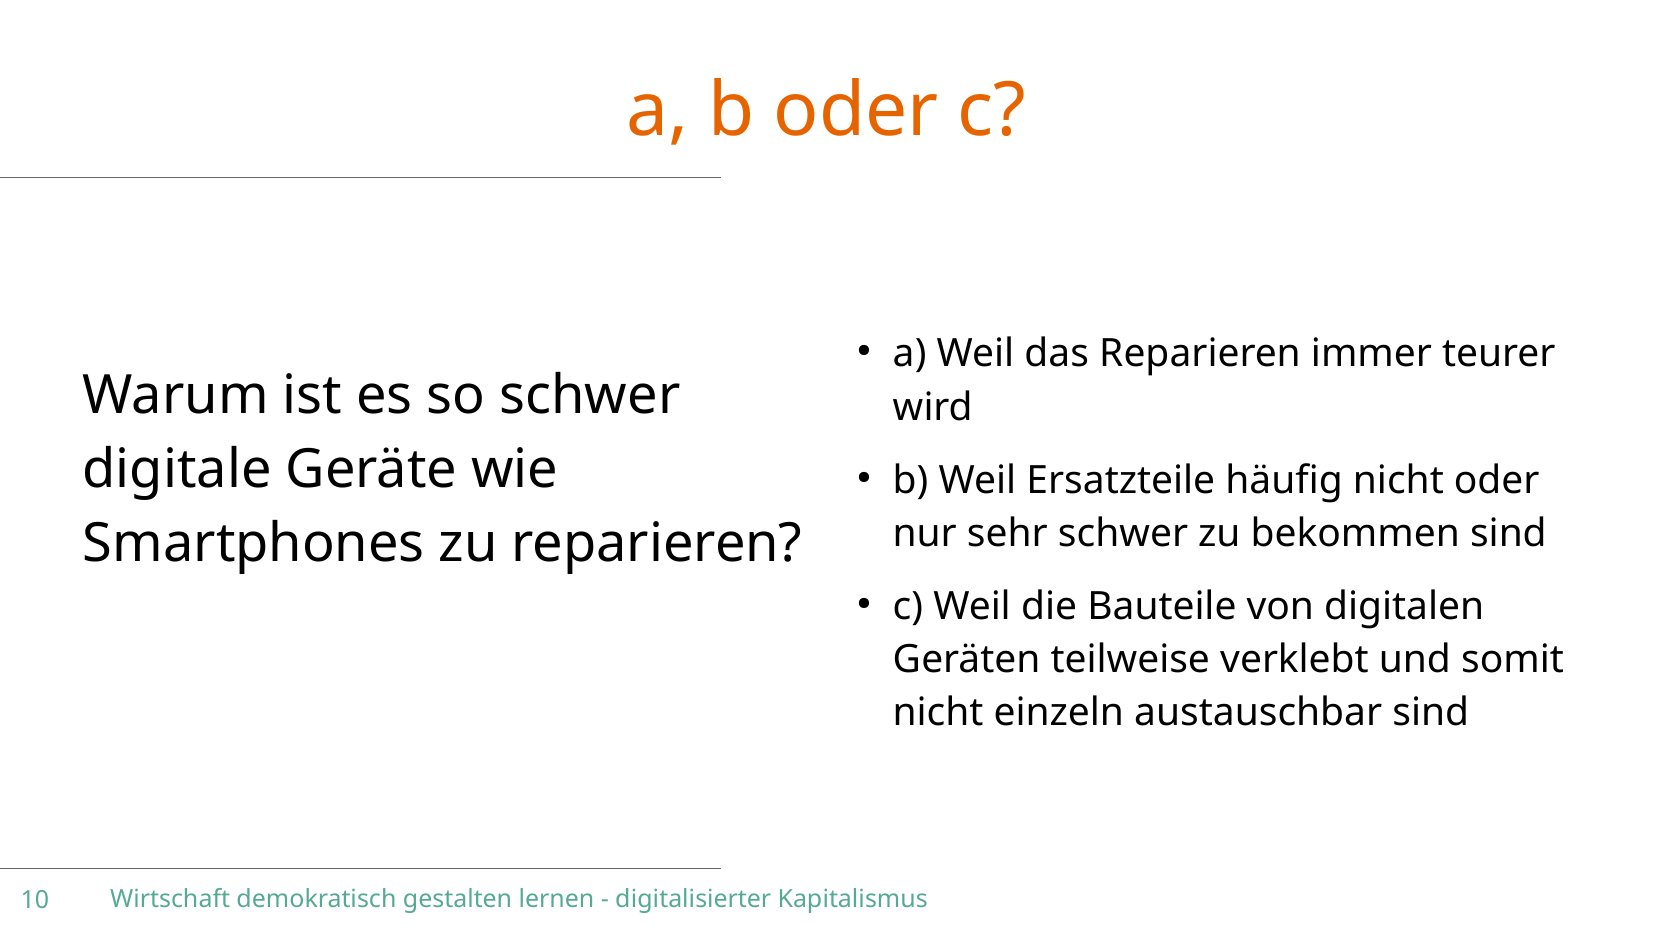

a, b oder c?
# Warum ist es so schwer digitale Geräte wie Smartphones zu reparieren?
a) Weil das Reparieren immer teurer wird
b) Weil Ersatzteile häufig nicht oder nur sehr schwer zu bekommen sind
c) Weil die Bauteile von digitalen Geräten teilweise verklebt und somit nicht einzeln austauschbar sind